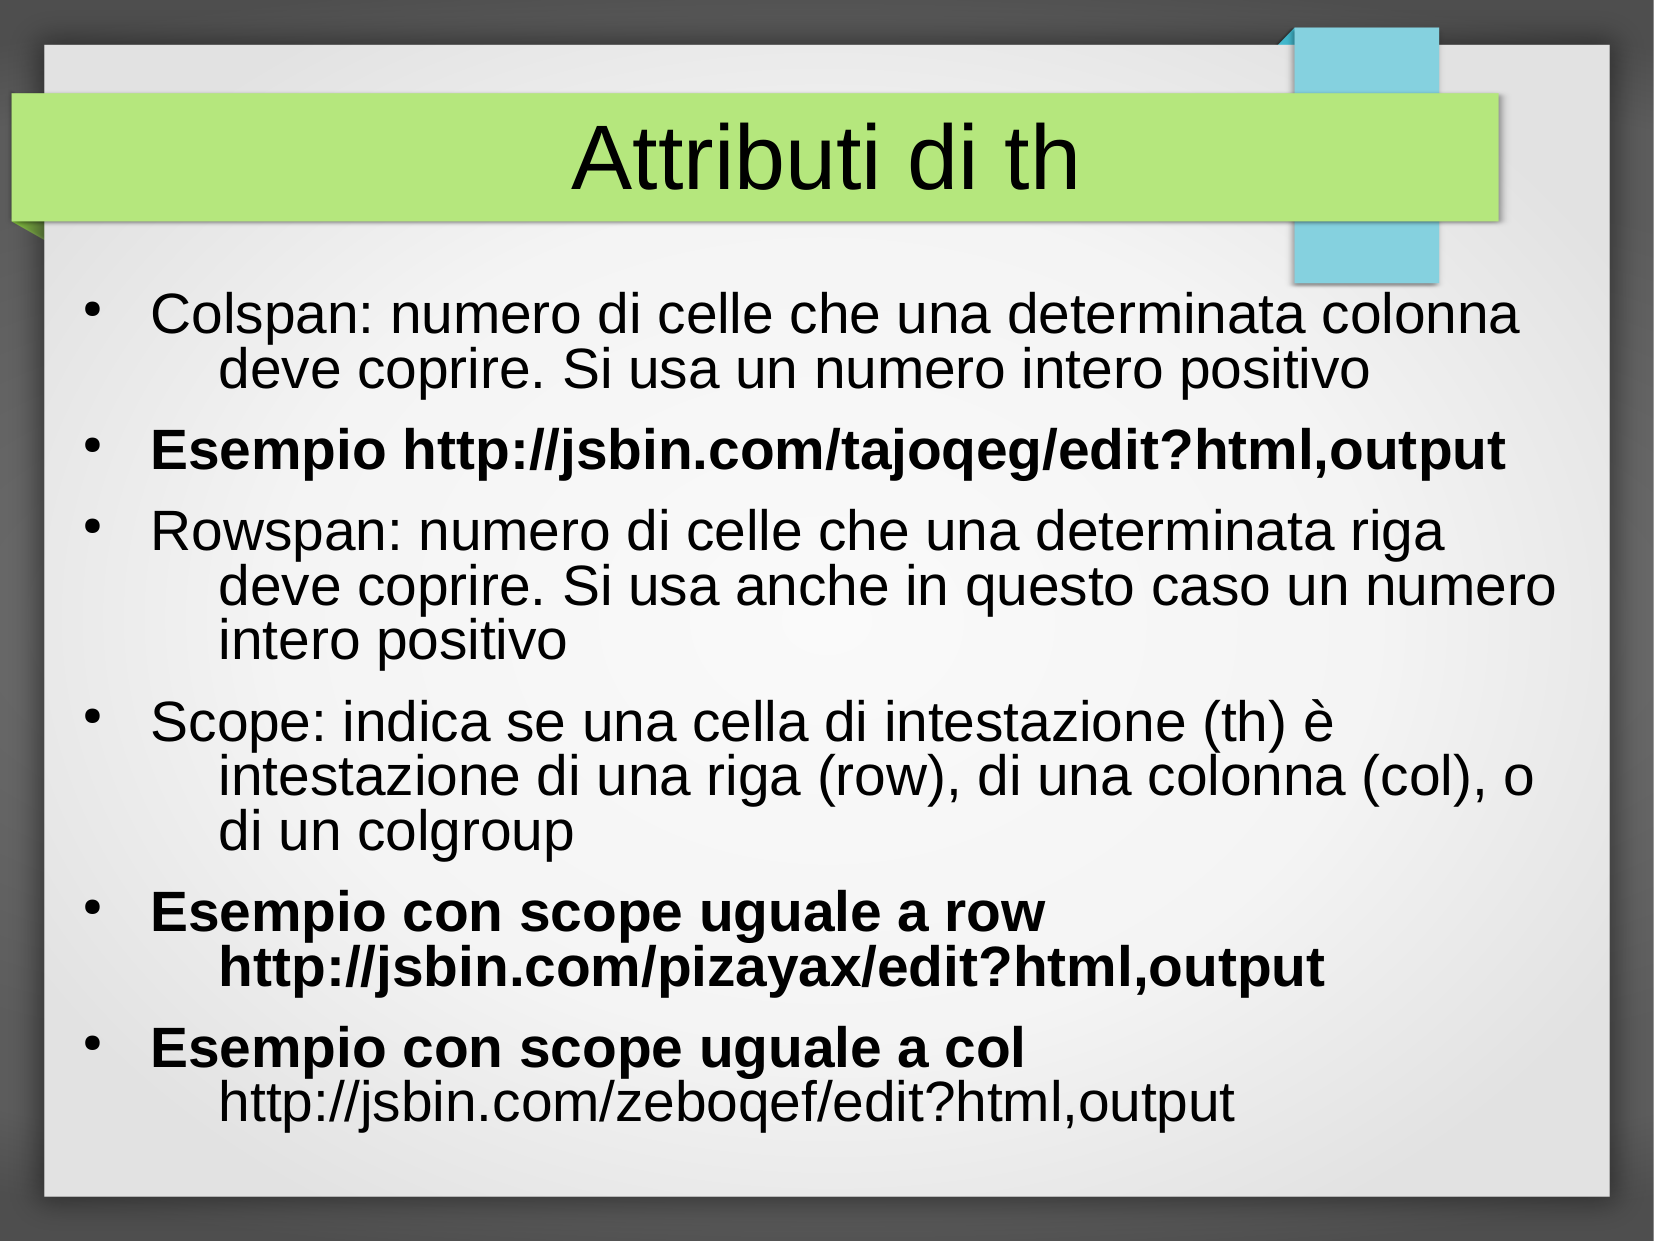

# Attributi di th
Colspan: numero di celle che una determinata colonna deve coprire. Si usa un numero intero positivo
Esempio http://jsbin.com/tajoqeg/edit?html,output
Rowspan: numero di celle che una determinata riga deve coprire. Si usa anche in questo caso un numero intero positivo
Scope: indica se una cella di intestazione (th) è intestazione di una riga (row), di una colonna (col), o di un colgroup
Esempio con scope uguale a row http://jsbin.com/pizayax/edit?html,output
Esempio con scope uguale a col http://jsbin.com/zeboqef/edit?html,output